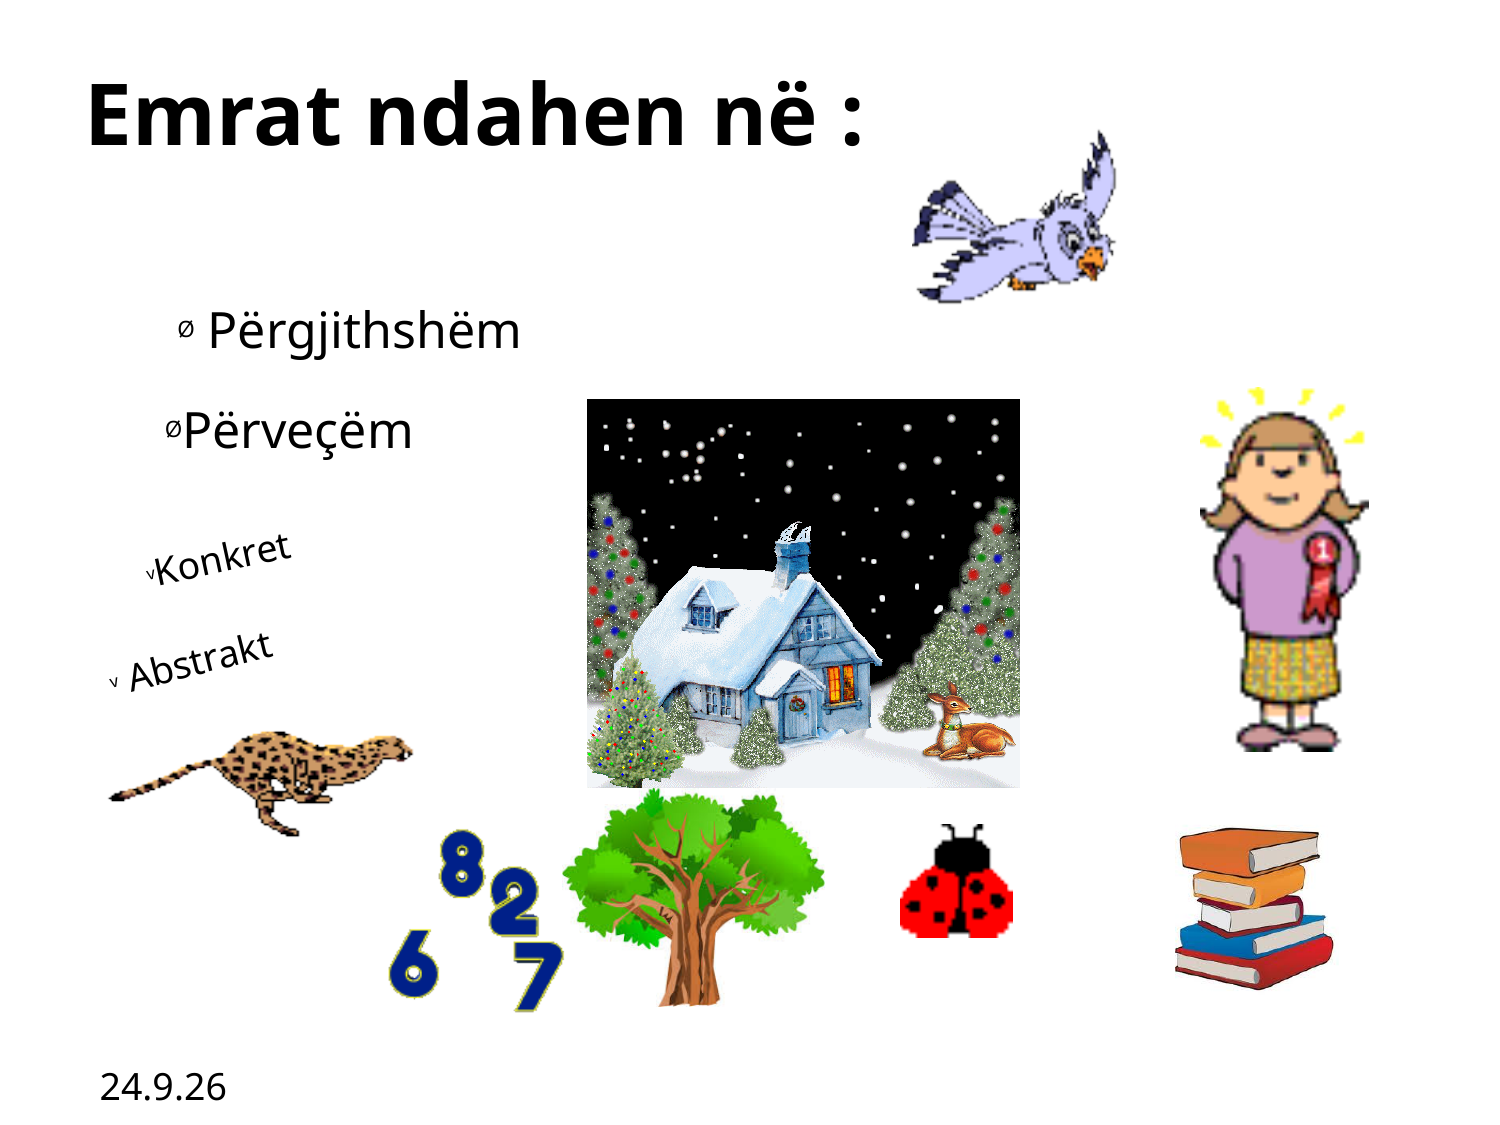

# Emrat ndahen në :
 Përgjithshëm
Përveçëm
Konkret
 Abstrakt